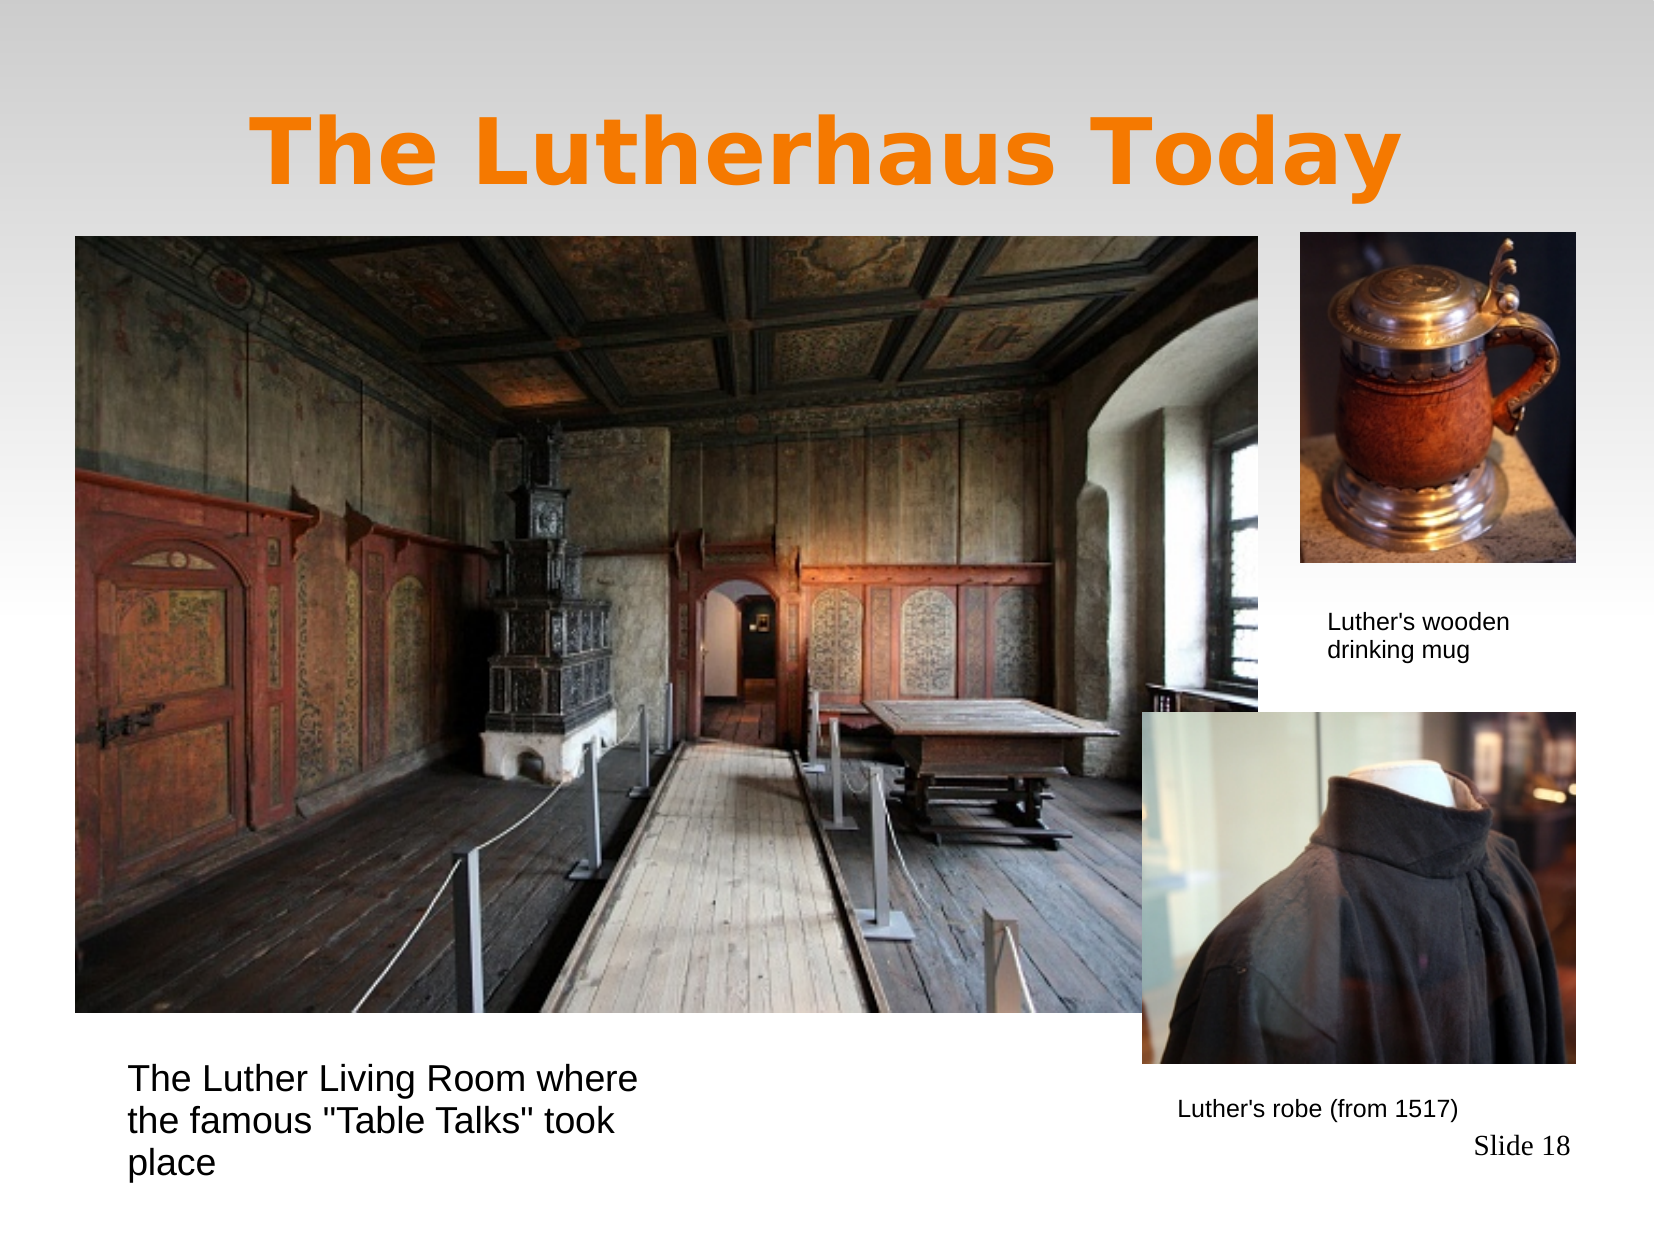

# The Lutherhaus Today
Luther's wooden drinking mug
The Luther Living Room where the famous "Table Talks" took place
Luther's robe (from 1517)
18